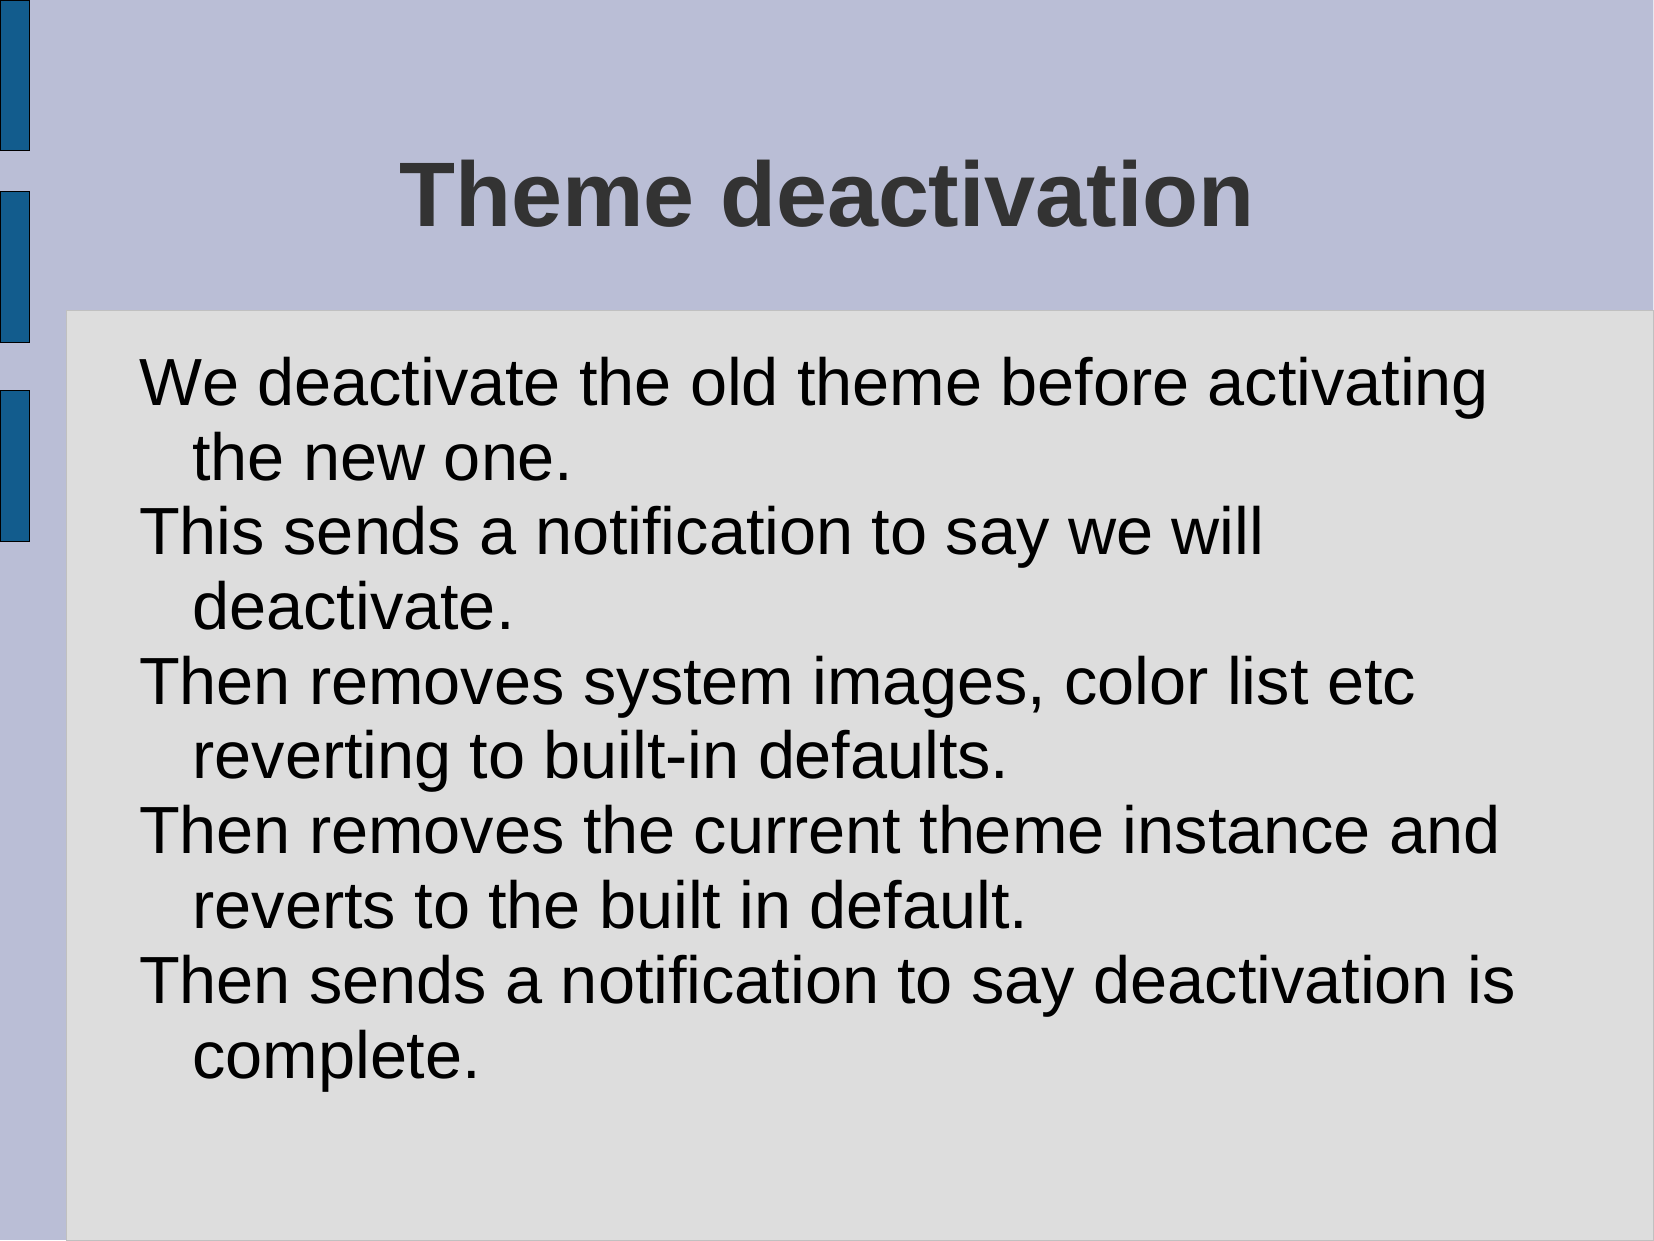

# Theme deactivation
We deactivate the old theme before activating the new one.
This sends a notification to say we will deactivate.
Then removes system images, color list etc reverting to built-in defaults.
Then removes the current theme instance and reverts to the built in default.
Then sends a notification to say deactivation is complete.